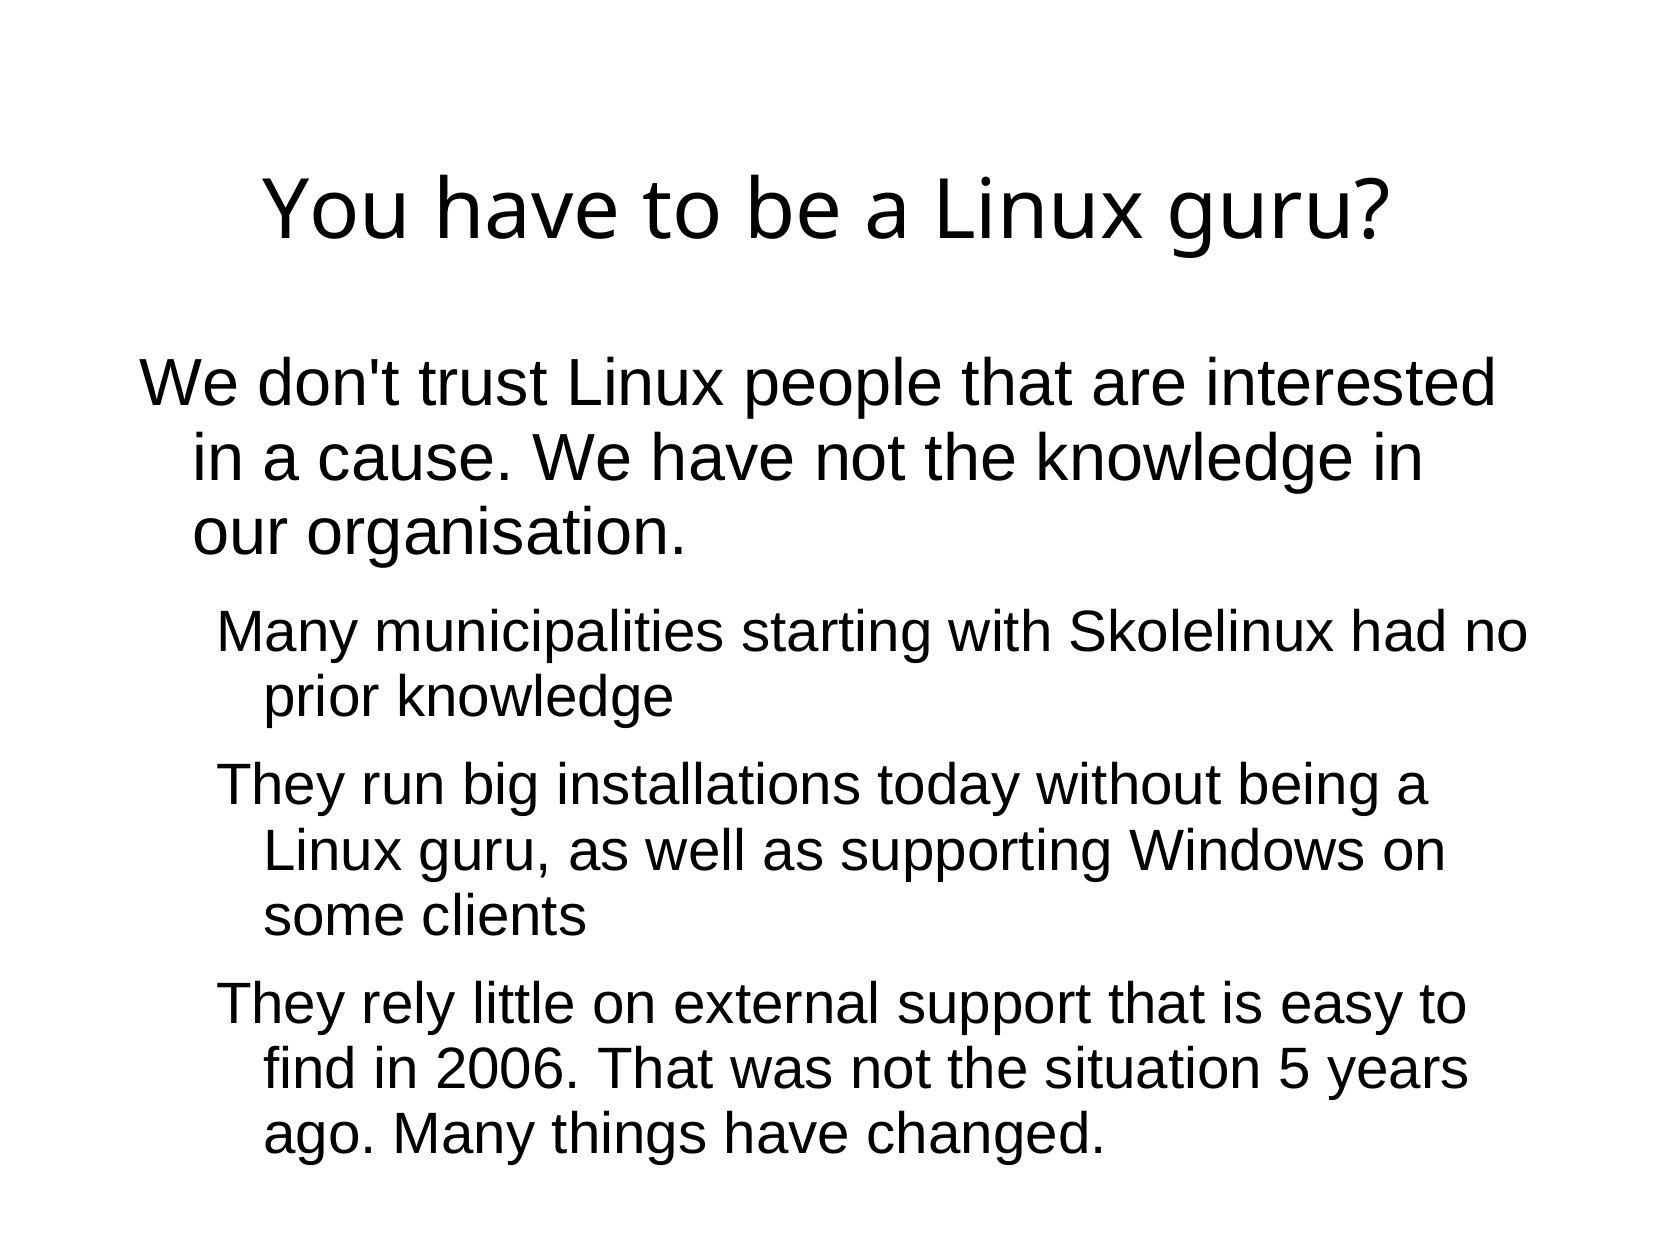

# You have to be a Linux guru?
We don't trust Linux people that are interested in a cause. We have not the knowledge in our organisation.
Many municipalities starting with Skolelinux had no prior knowledge
They run big installations today without being a Linux guru, as well as supporting Windows on some clients
They rely little on external support that is easy to find in 2006. That was not the situation 5 years ago. Many things have changed.